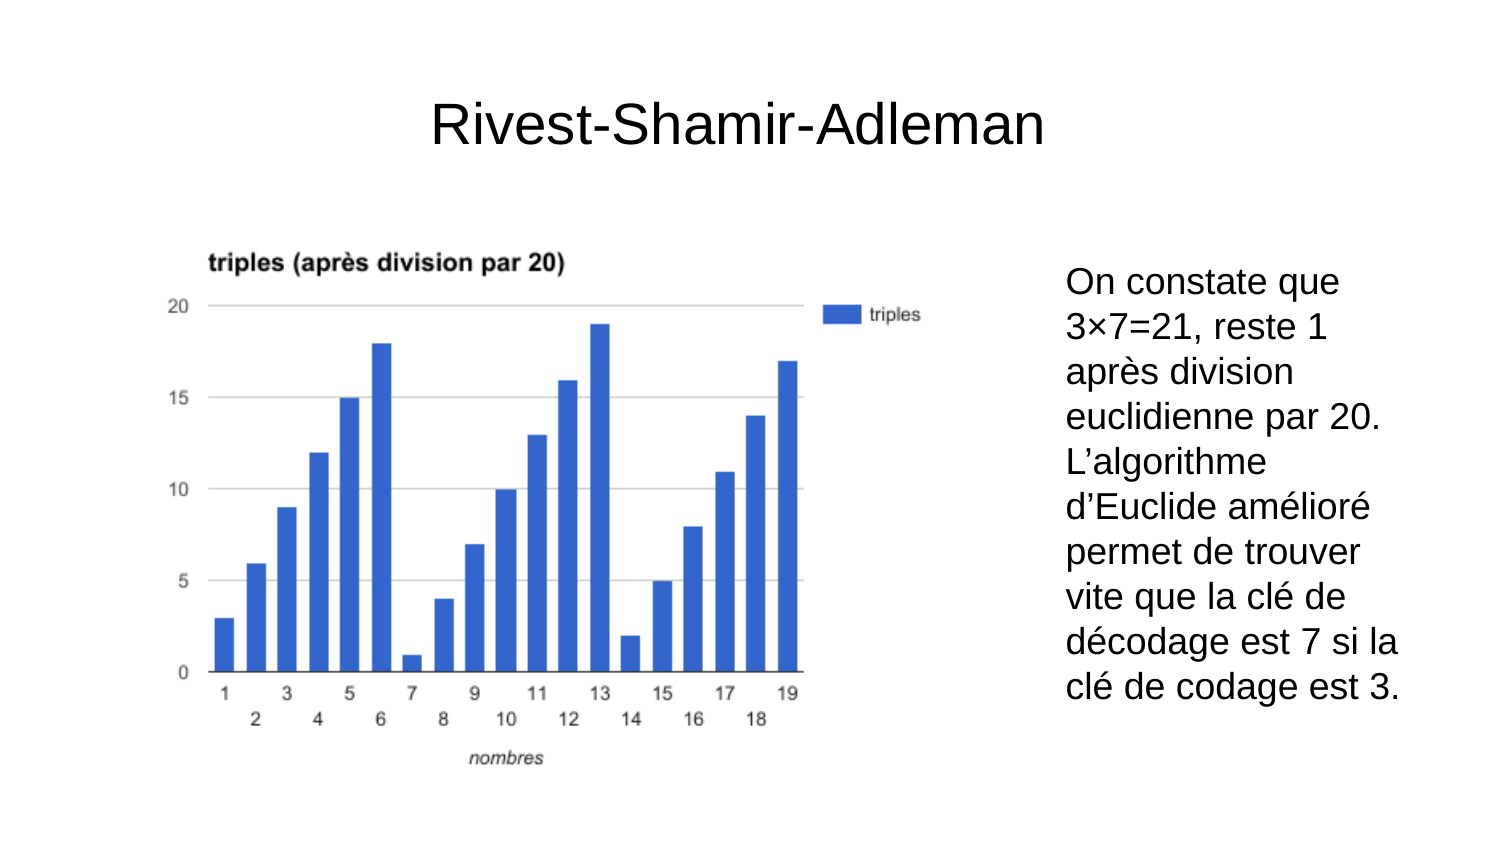

# Rivest-Shamir-Adleman
On constate que 3×7=21, reste 1 après division euclidienne par 20. L’algorithme d’Euclide amélioré permet de trouver vite que la clé de décodage est 7 si la clé de codage est 3.